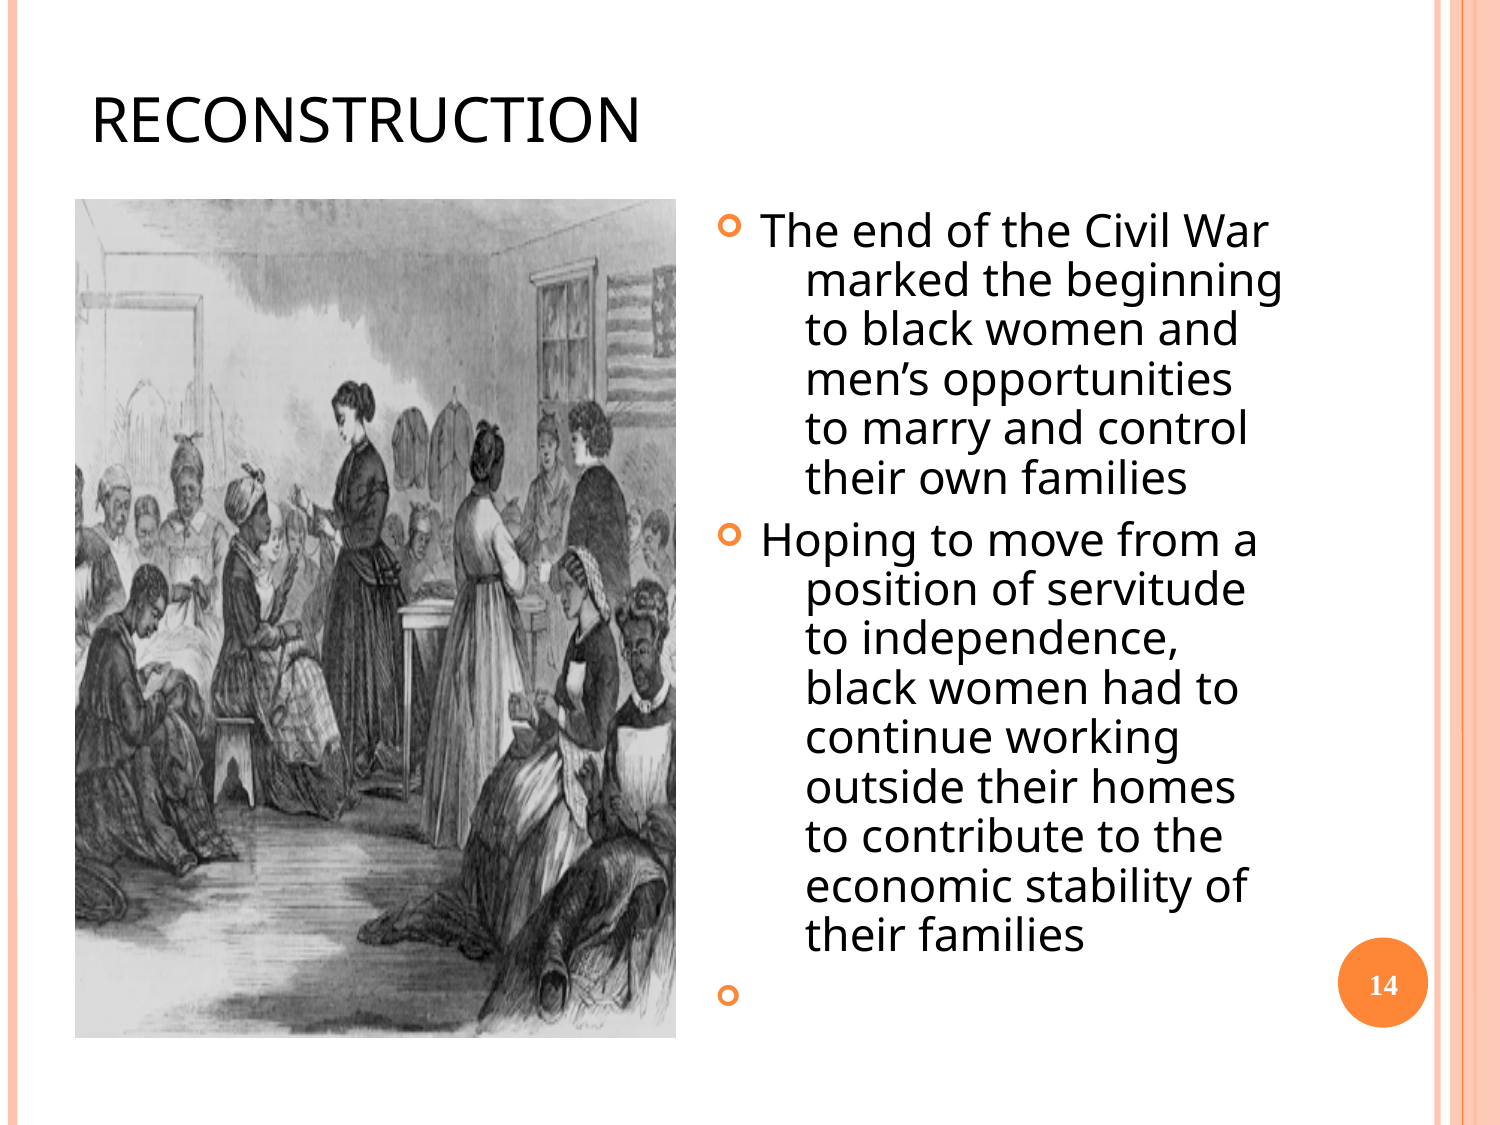

# Reconstruction
The end of the Civil War marked the beginning to black women and men’s opportunities to marry and control their own families
Hoping to move from a position of servitude to independence, black women had to continue working outside their homes to contribute to the economic stability of their families